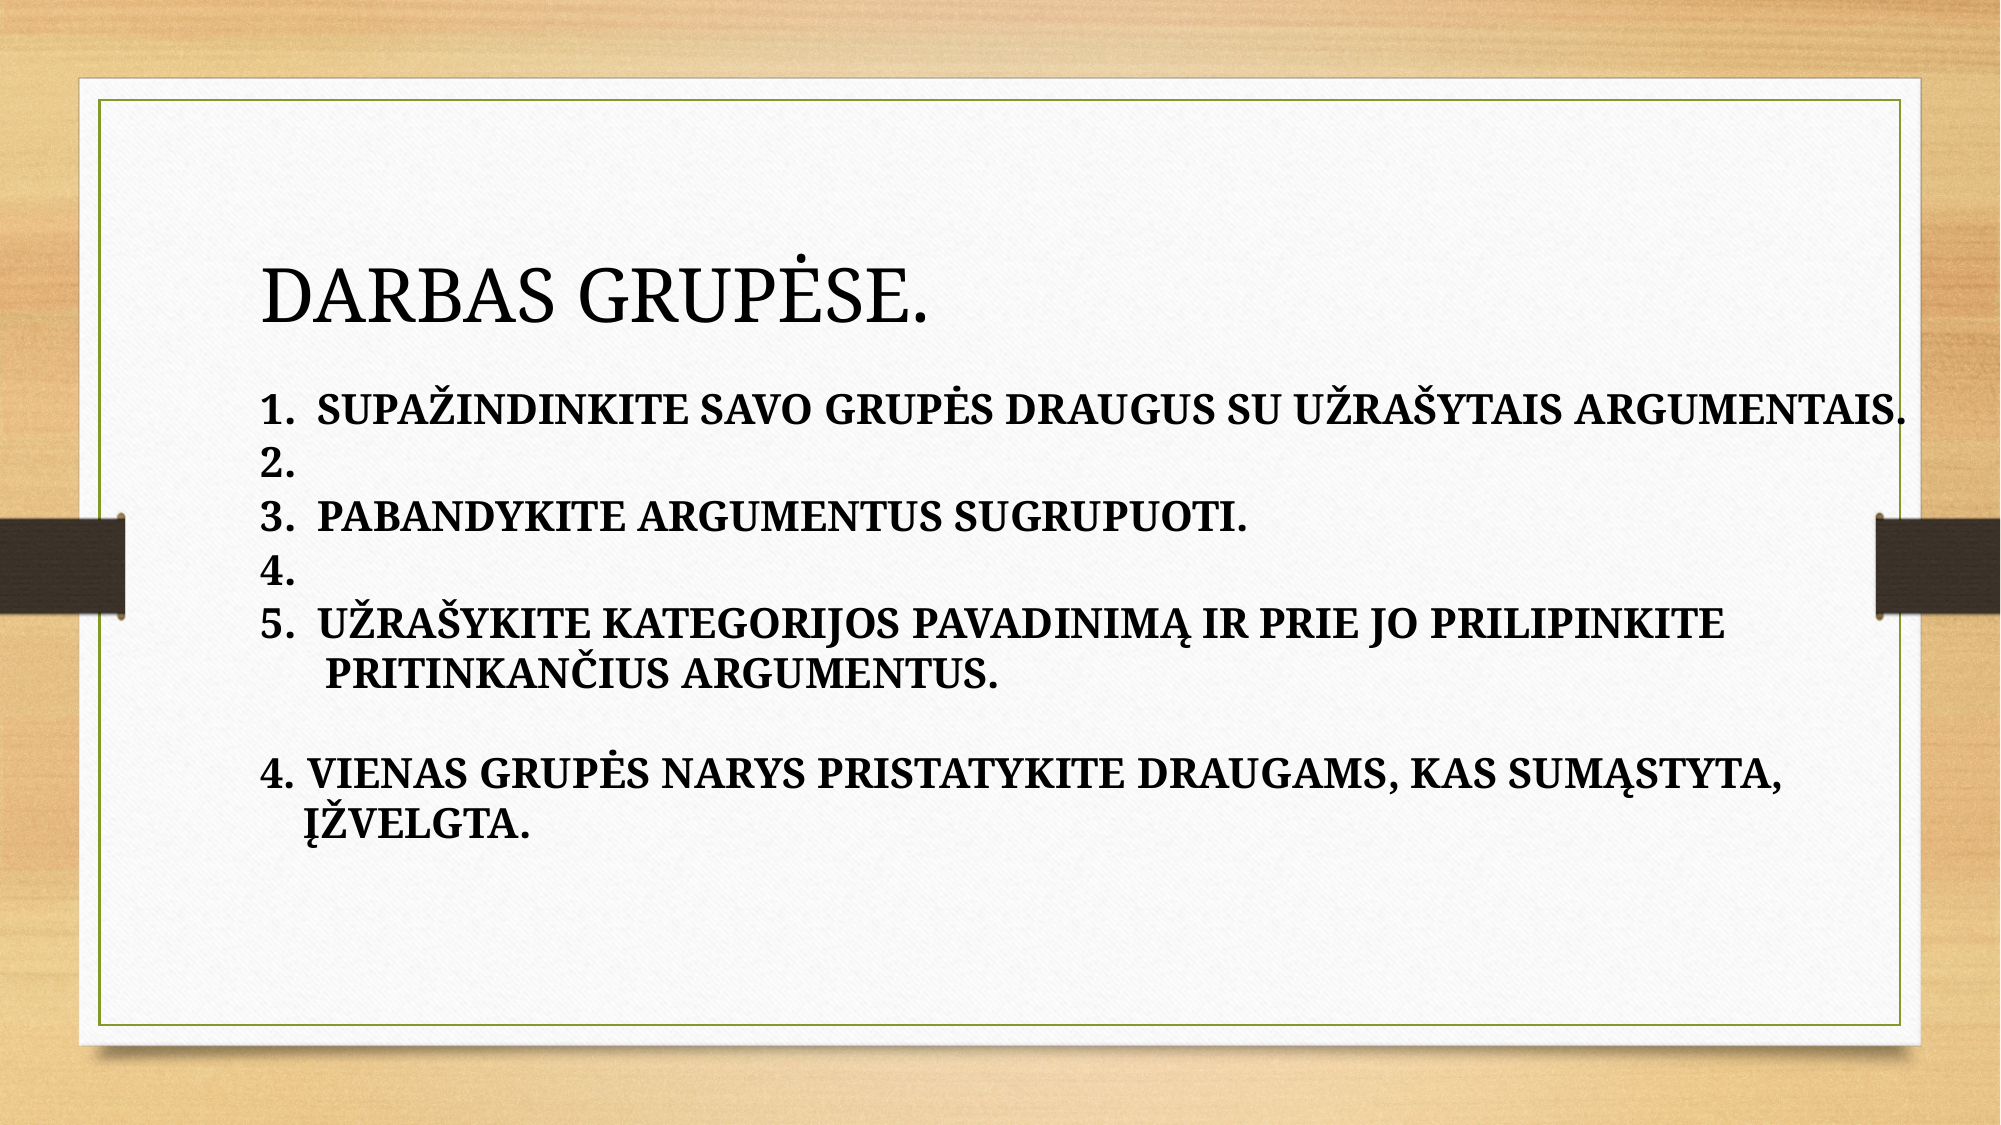

DARBAS GRUPĖSE.
SUPAŽINDINKITE SAVO GRUPĖS DRAUGUS SU UŽRAŠYTAIS ARGUMENTAIS.
PABANDYKITE ARGUMENTUS SUGRUPUOTI.
UŽRAŠYKITE KATEGORIJOS PAVADINIMĄ IR PRIE JO PRILIPINKITE
 PRITINKANČIUS ARGUMENTUS.
4. VIENAS GRUPĖS NARYS PRISTATYKITE DRAUGAMS, KAS SUMĄSTYTA,
 ĮŽVELGTA.